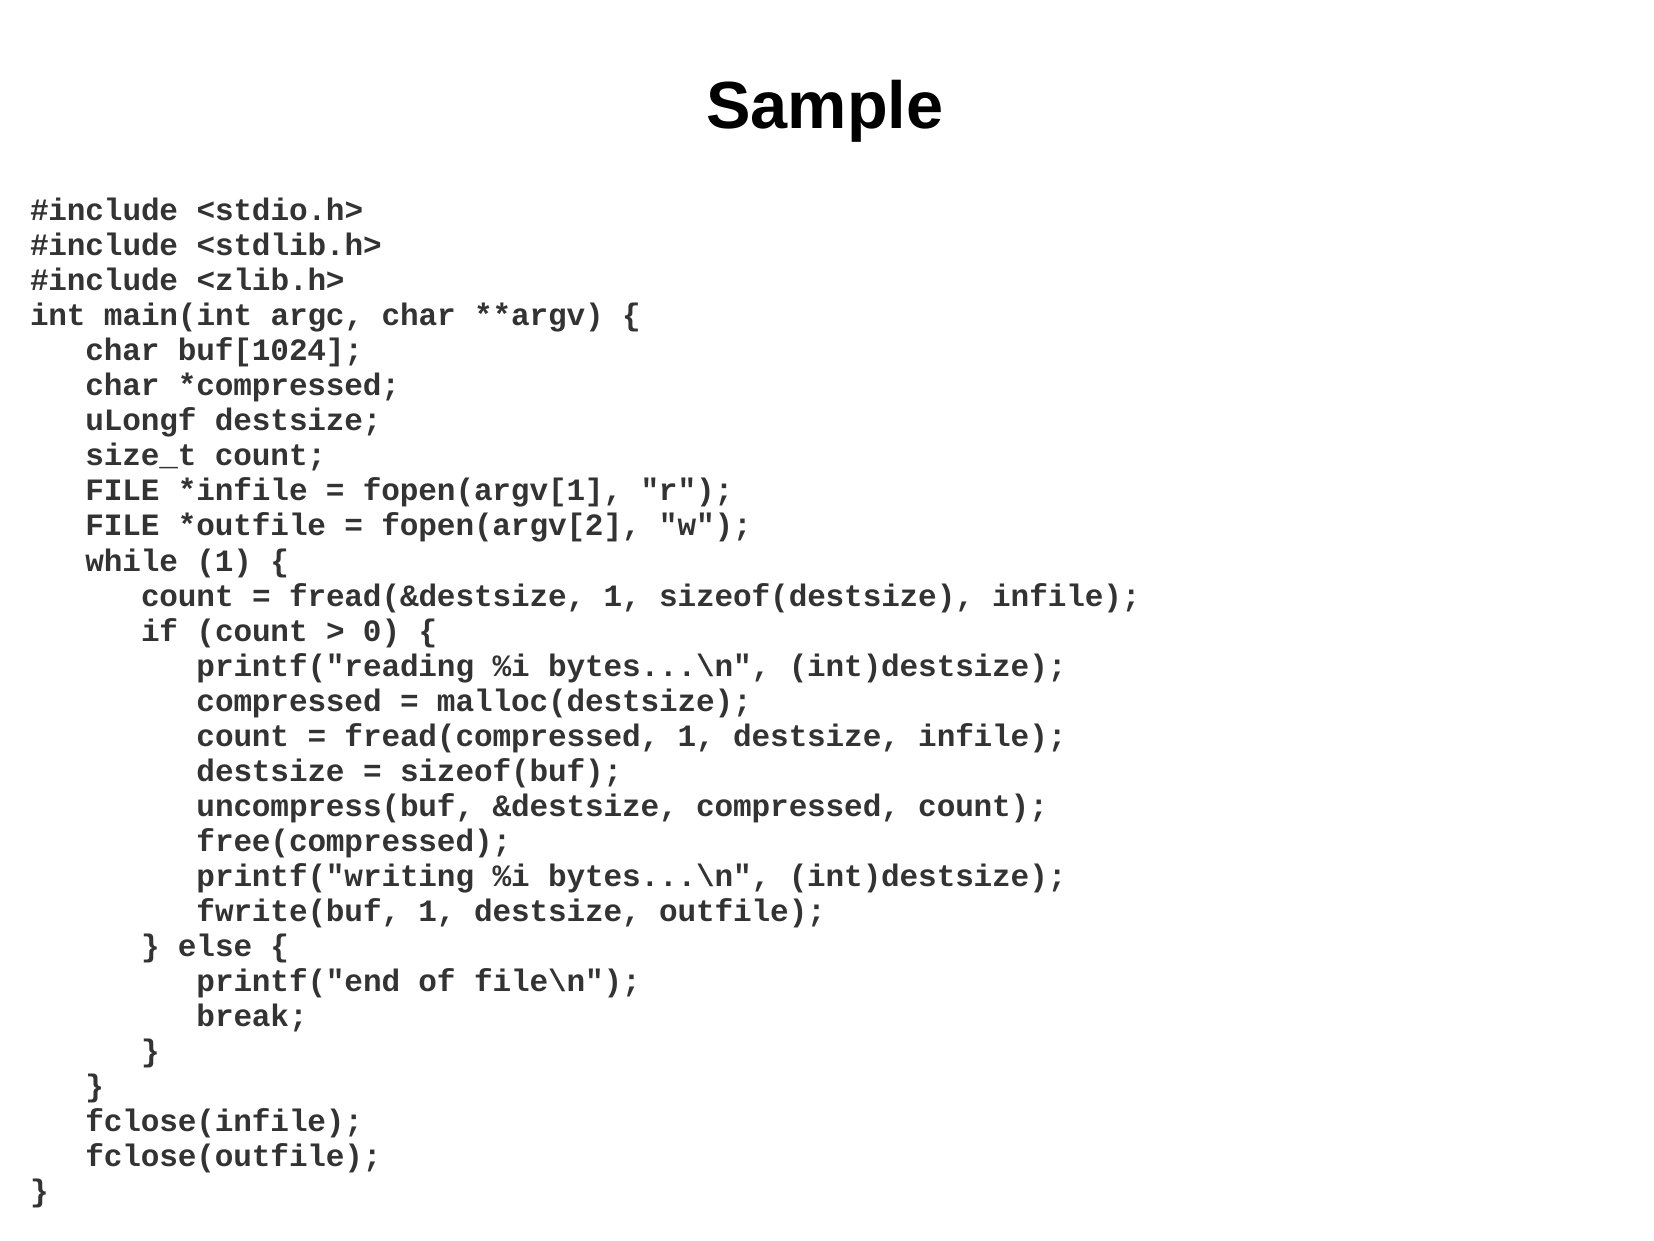

# Sample
#include <stdio.h>
#include <stdlib.h>
#include <zlib.h>
int main(int argc, char **argv) {
 char buf[1024];
 char *compressed;
 uLongf destsize;
 size_t count;
 FILE *infile = fopen(argv[1], "r");
 FILE *outfile = fopen(argv[2], "w");
 while (1) {
 count = fread(&destsize, 1, sizeof(destsize), infile);
 if (count > 0) {
 printf("reading %i bytes...\n", (int)destsize);
 compressed = malloc(destsize);
 count = fread(compressed, 1, destsize, infile);
 destsize = sizeof(buf);
 uncompress(buf, &destsize, compressed, count);
 free(compressed);
 printf("writing %i bytes...\n", (int)destsize);
 fwrite(buf, 1, destsize, outfile);
 } else {
 printf("end of file\n");
 break;
 }
 }
 fclose(infile);
 fclose(outfile);
}